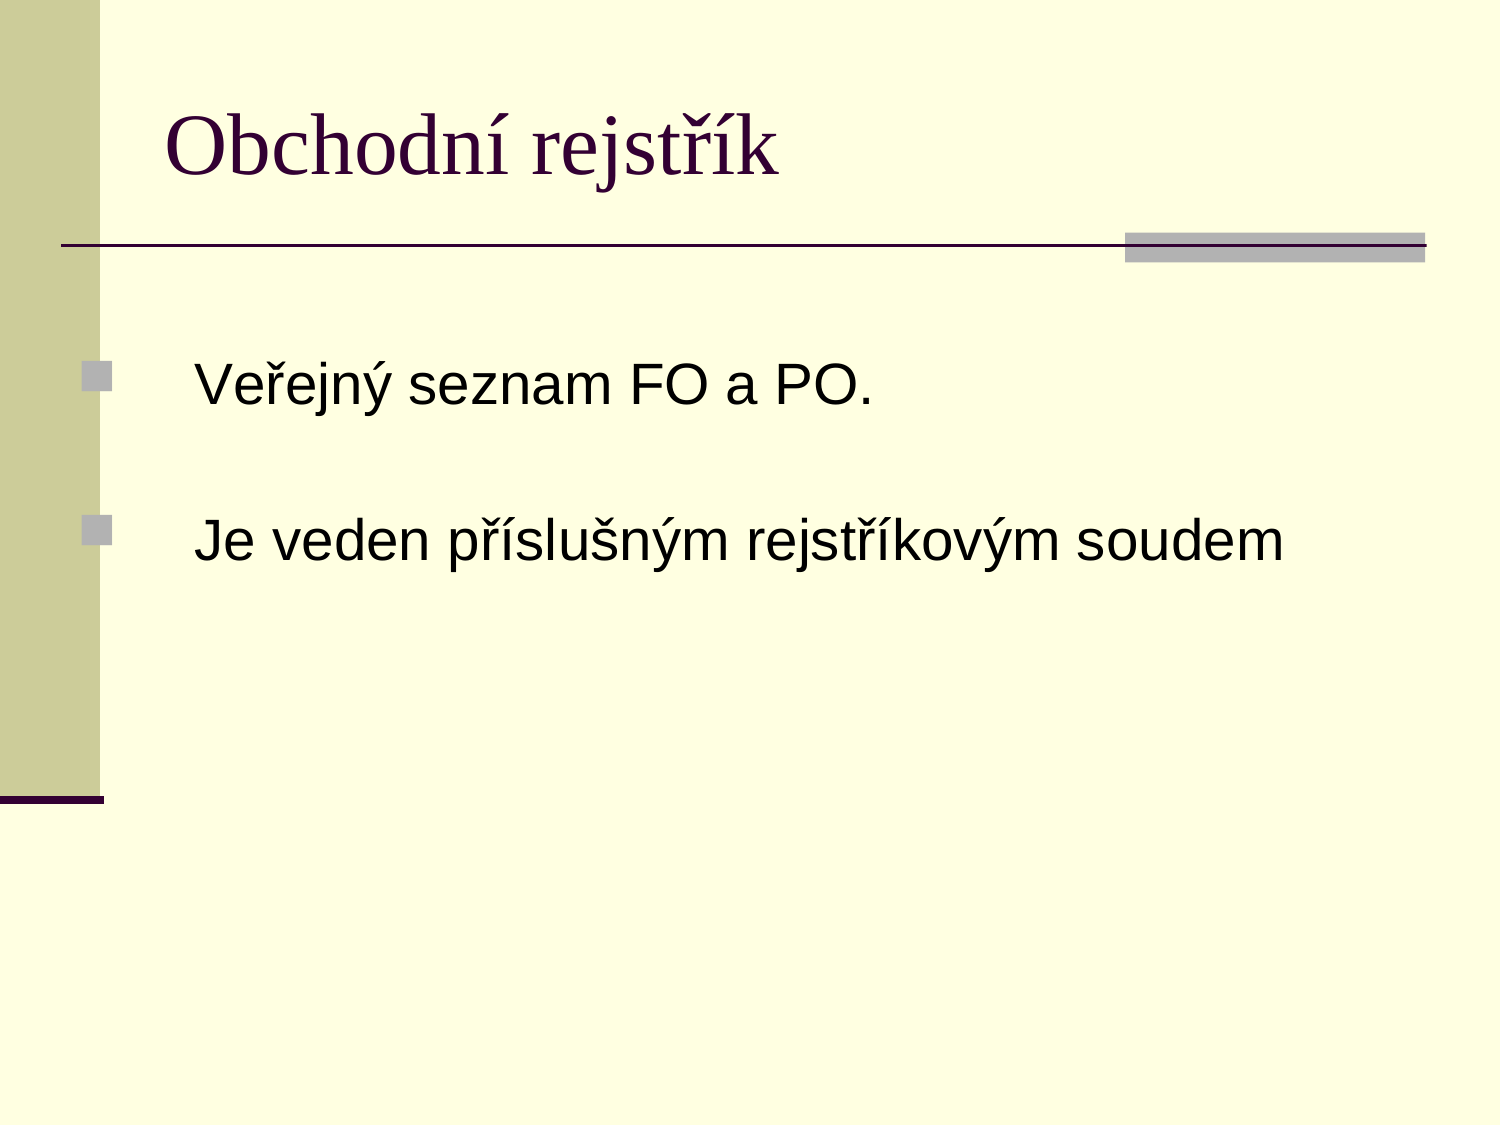

# Obchodní rejstřík
Veřejný seznam FO a PO.
Je veden příslušným rejstříkovým soudem